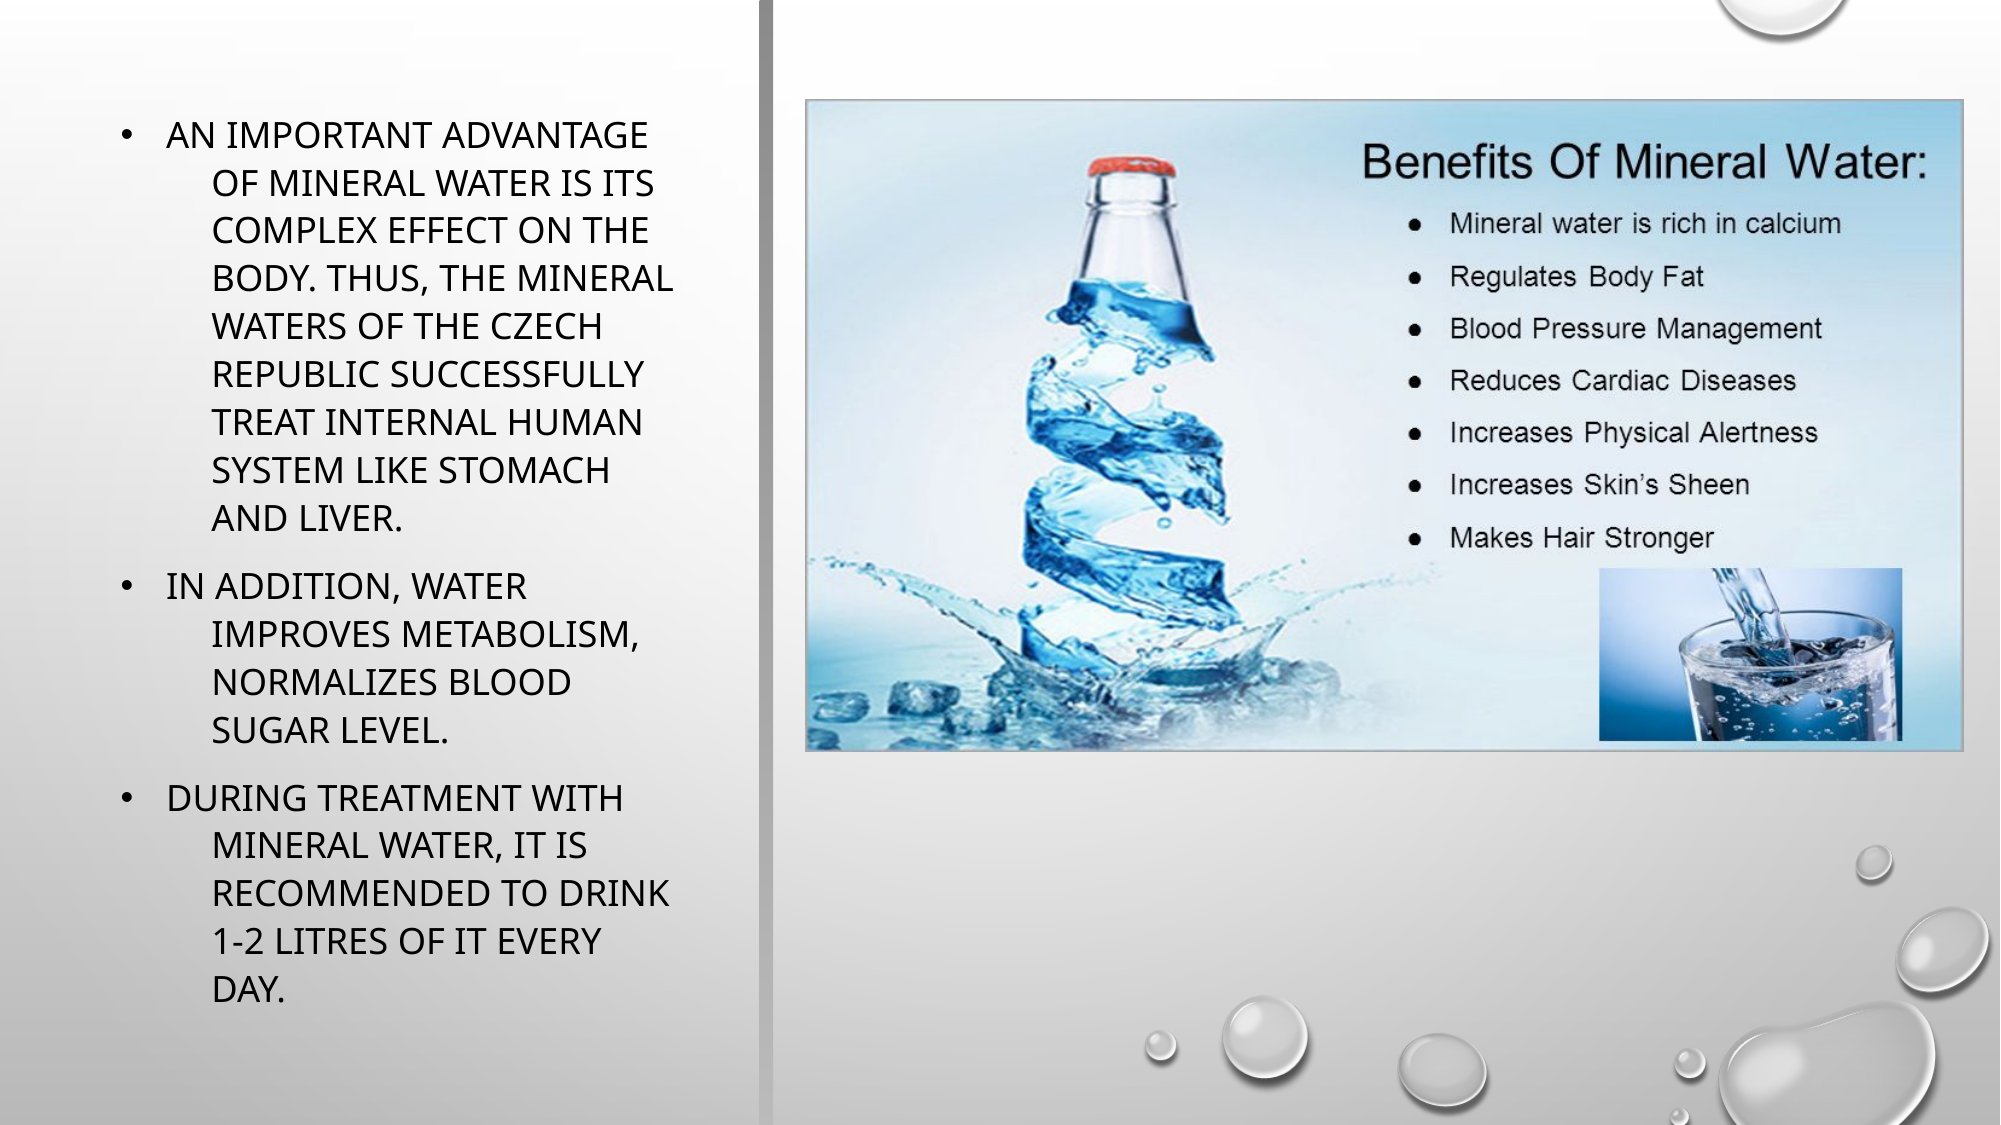

# An important advantage of mineral water is its complex effect on the body. Thus, the mineral waters of the Czech Republic successfully treat internal human system like stomach and liver.
In addition, water improves metabolism, normalizes blood sugar level.
During treatment with mineral water, it is recommended to drink 1-2 litres of it every day.